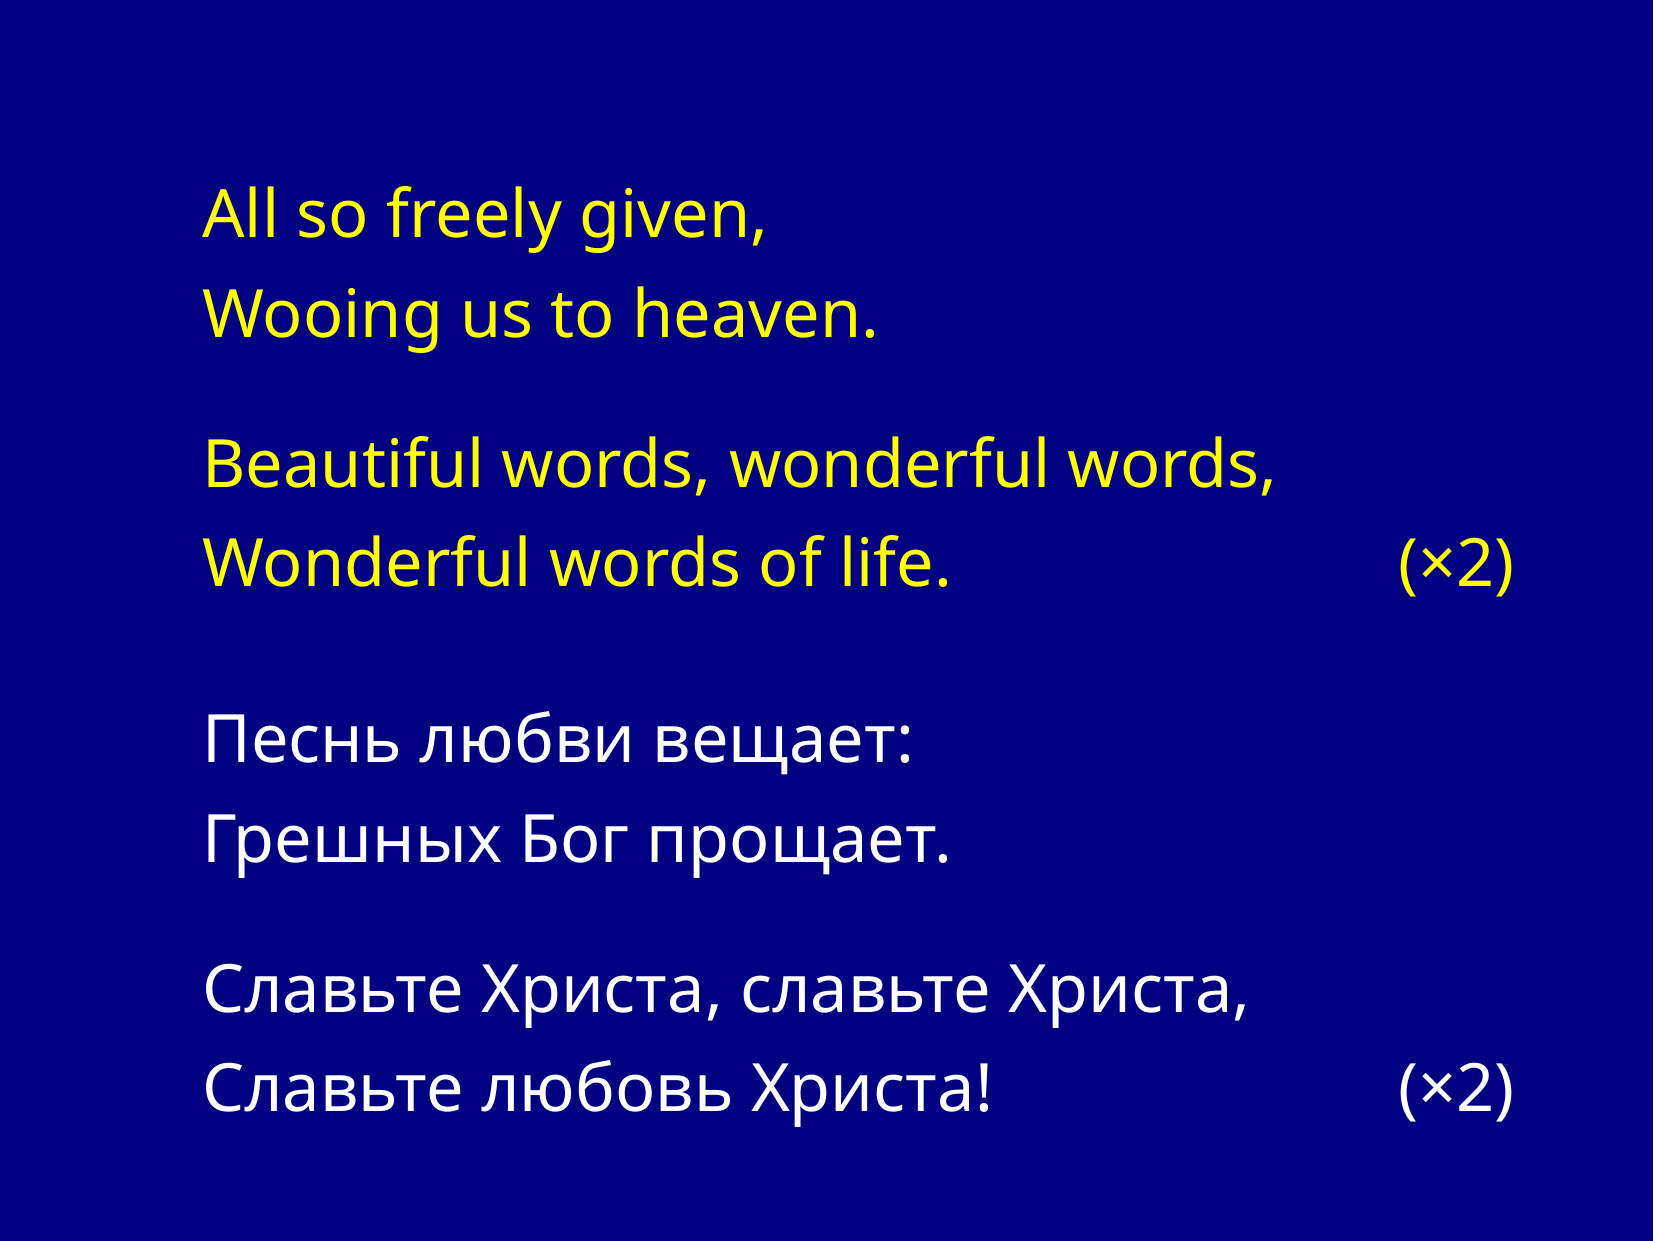

All so freely given,
	Wooing us to heaven.
	Beautiful words, wonderful words,
	Wonderful words of life.	(×2)
	Песнь любви вещает:
	Грешных Бог прощает.
	Славьте Христа, славьте Христа,
	Славьте любовь Христа!	(×2)